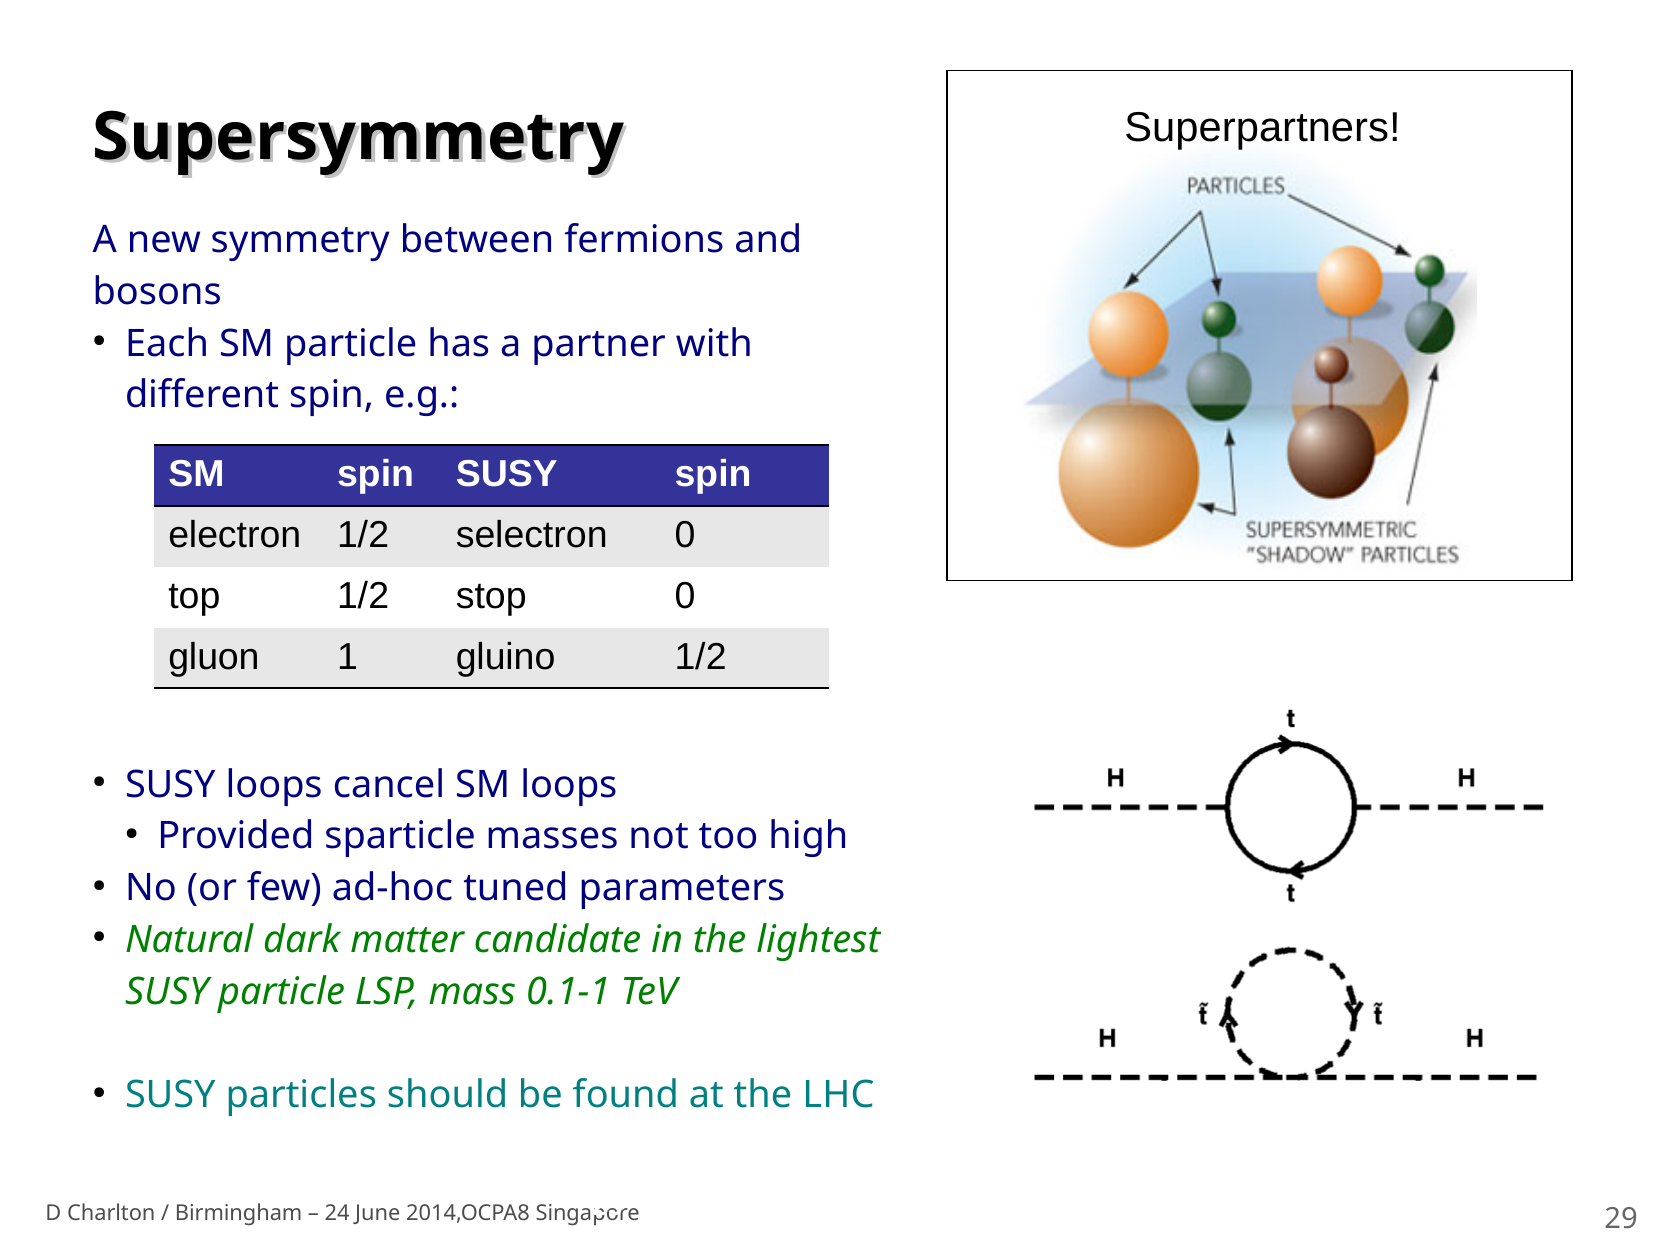

Superpartners!
Supersymmetry
# A new symmetry between fermions and bosons
Each SM particle has a partner with different spin, e.g.:
SUSY loops cancel SM loops
Provided sparticle masses not too high
No (or few) ad-hoc tuned parameters
Natural dark matter candidate in the lightest SUSY particle LSP, mass 0.1-1 TeV
SUSY particles should be found at the LHC
| SM | spin | SUSY | spin |
| --- | --- | --- | --- |
| electron | 1/2 | selectron | 0 |
| top | 1/2 | stop | 0 |
| gluon | 1 | gluino | 1/2 |